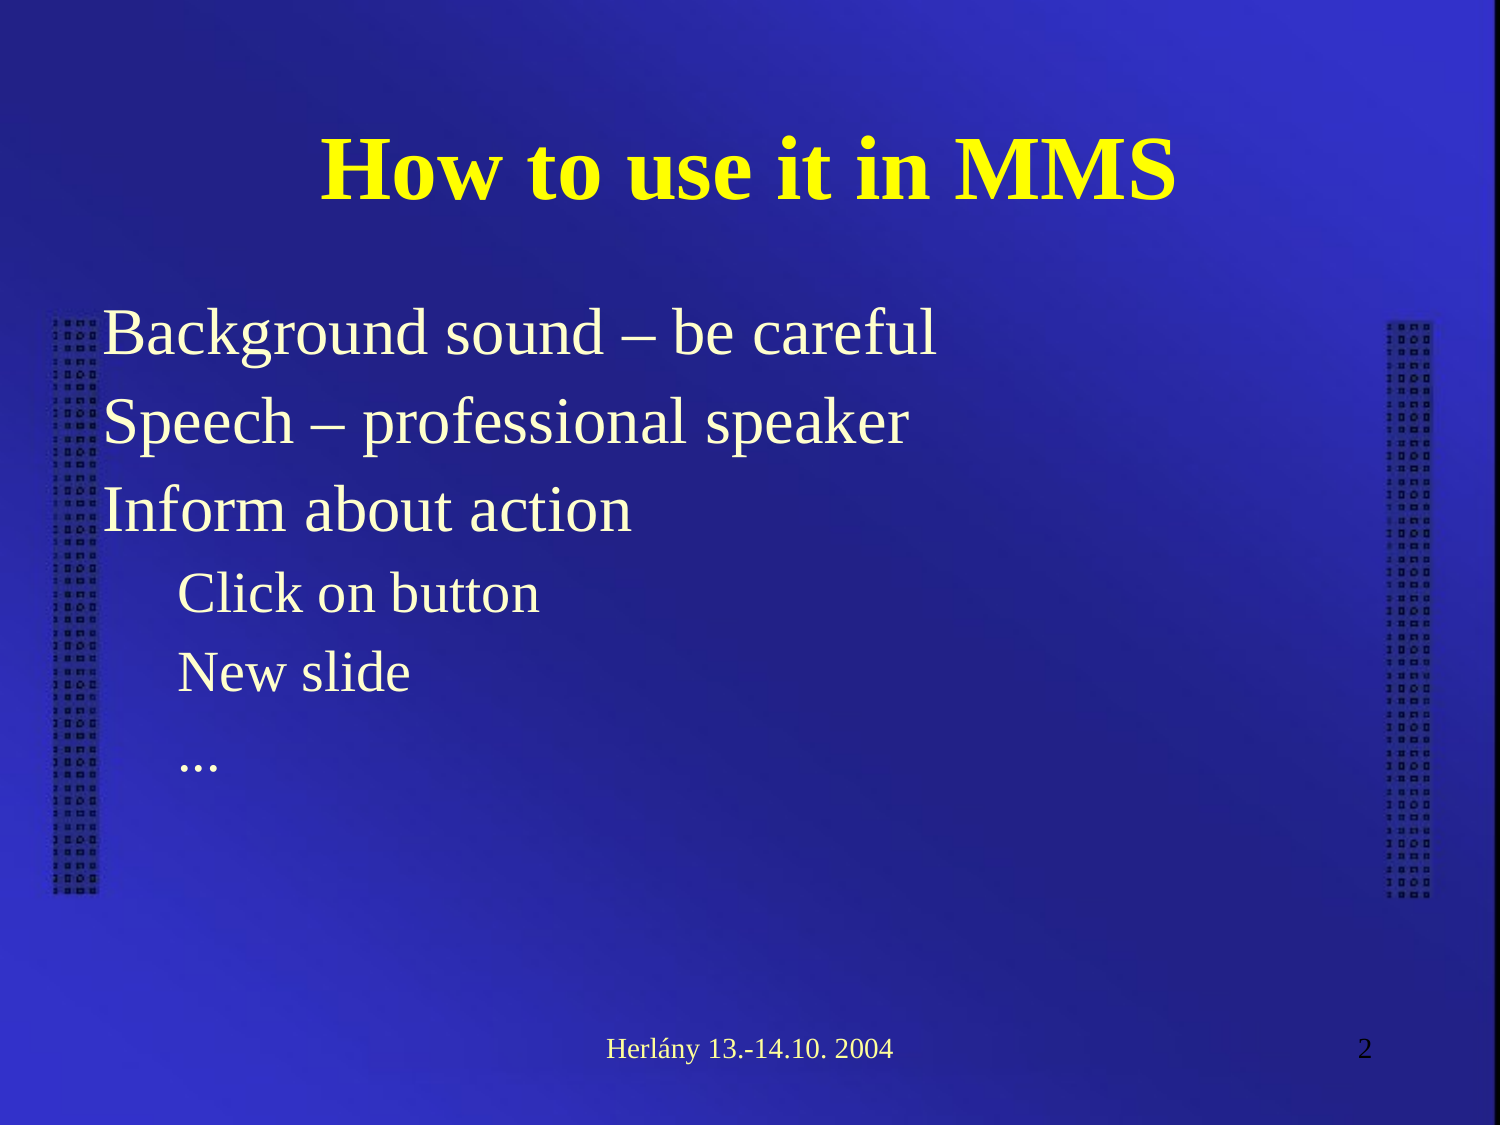

# How to use it in MMS
Background sound – be careful
Speech – professional speaker
Inform about action
Click on button
New slide
...
Herlány 13.-14.10. 2004